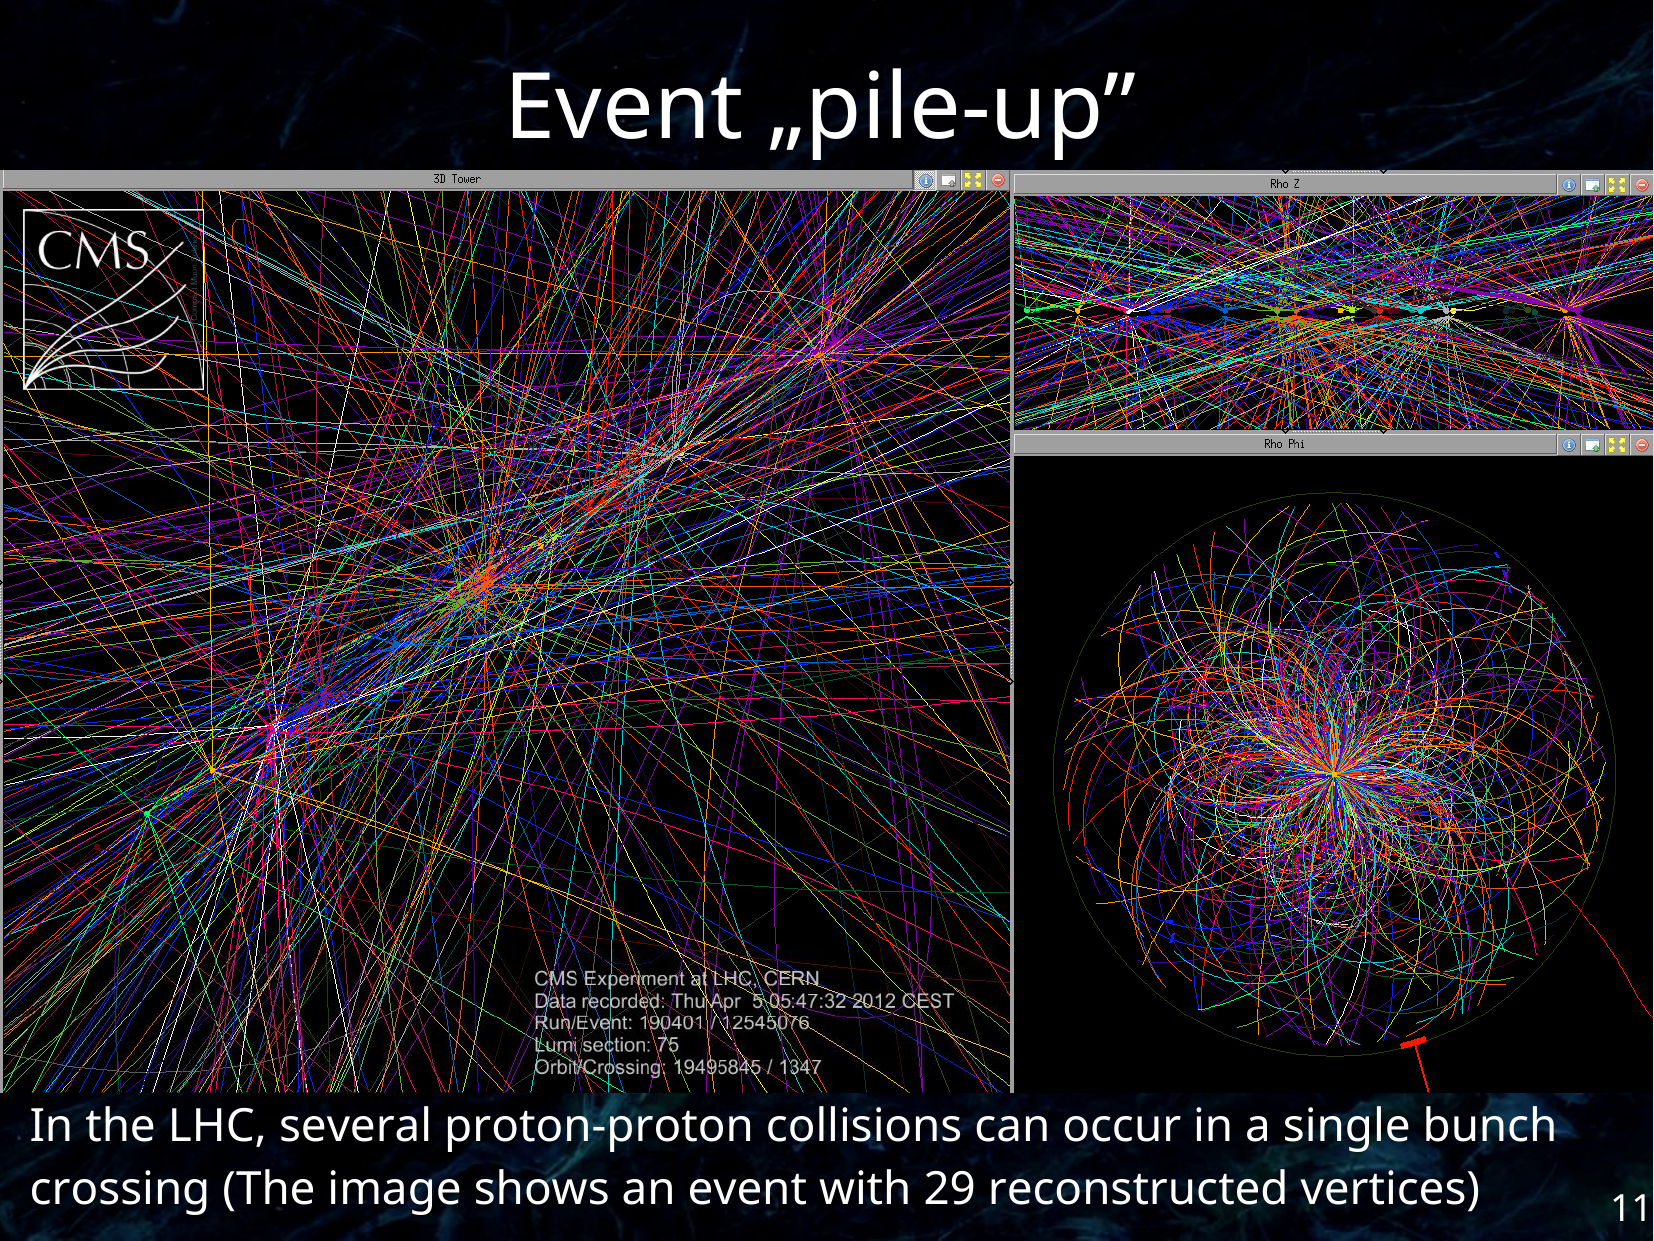

# Event „pile-up”
In the LHC, several proton-proton collisions can occur in a single bunch crossing (The image shows an event with 29 reconstructed vertices)
11